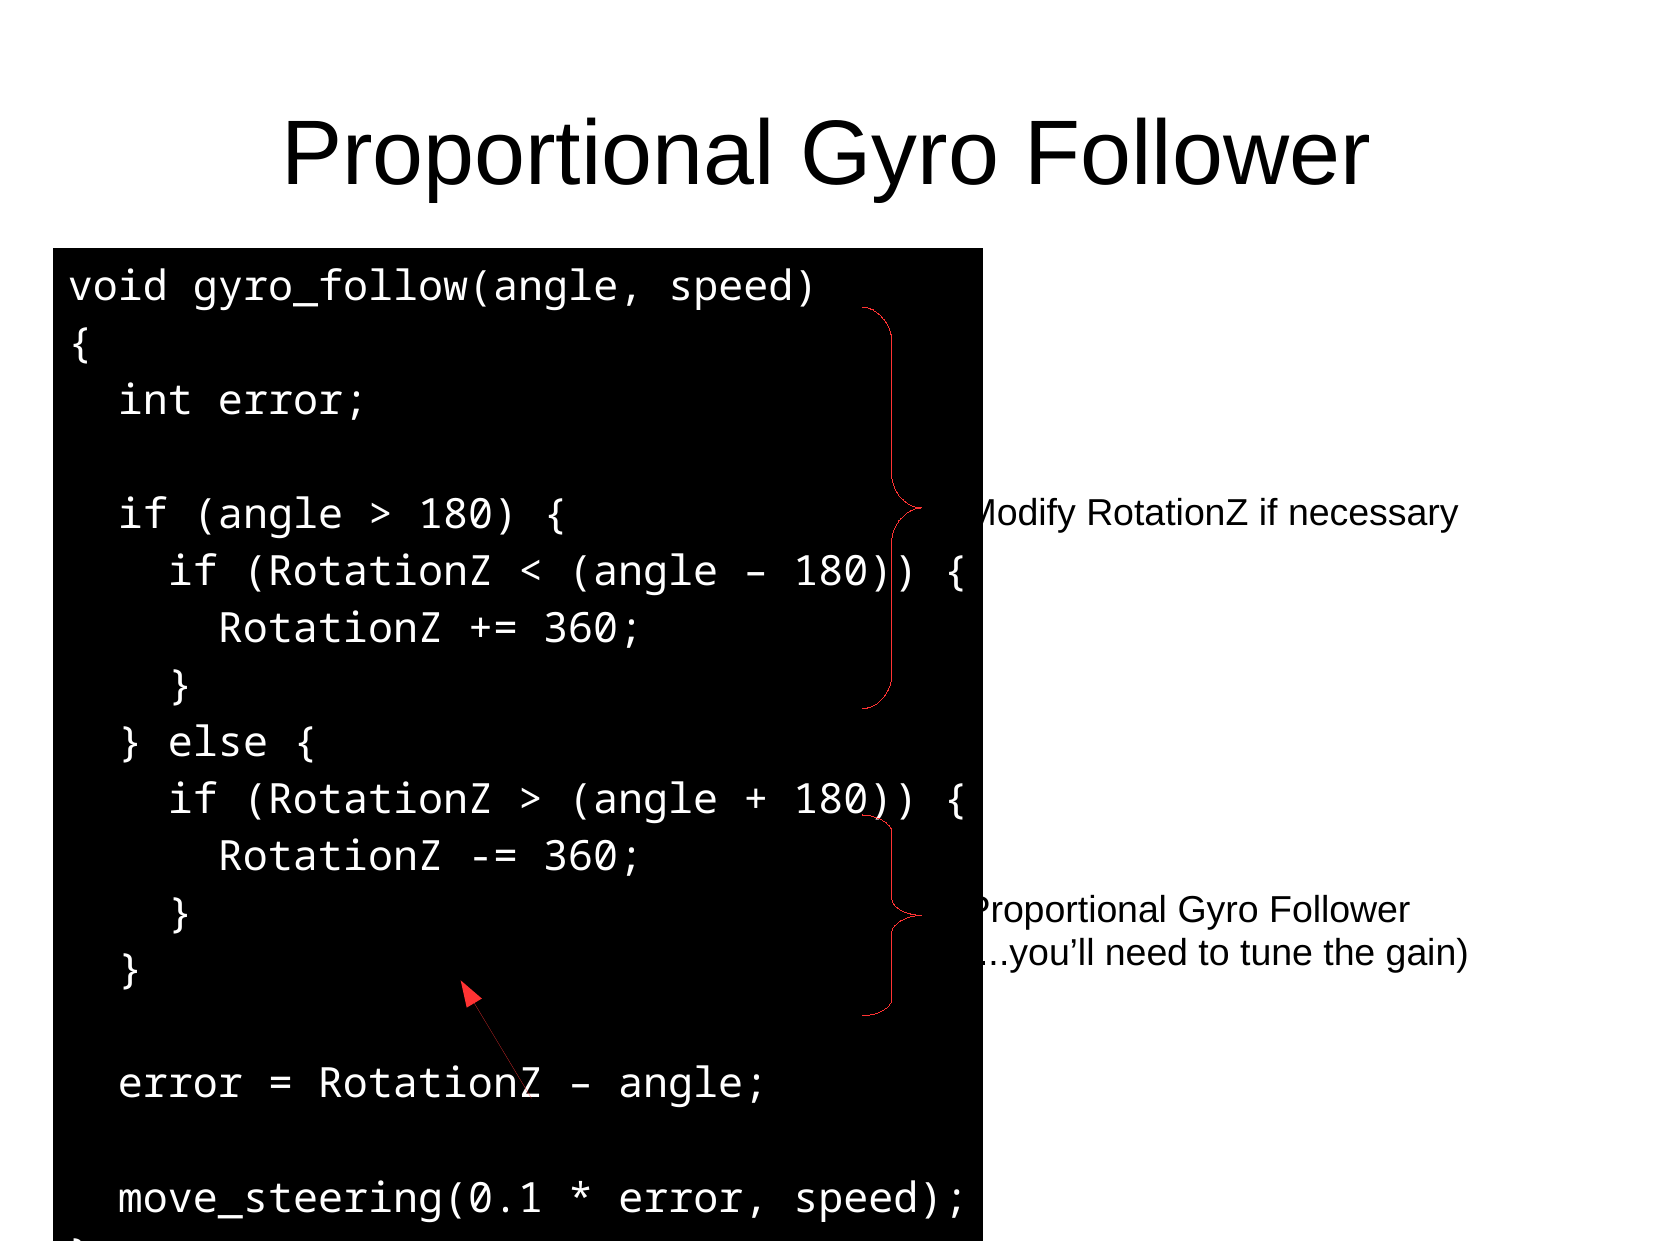

# Proportional Gyro Follower
void gyro_follow(angle, speed)
{
 int error;
 if (angle > 180) {
 if (RotationZ < (angle – 180)) {
 RotationZ += 360;
 }
 } else {
 if (RotationZ > (angle + 180)) {
 RotationZ -= 360;
 }
 }
 error = RotationZ – angle;
 move_steering(0.1 * error, speed);
}
Modify RotationZ if necessary
Proportional Gyro Follower
(...you’ll need to tune the gain)
Gain (0.1)